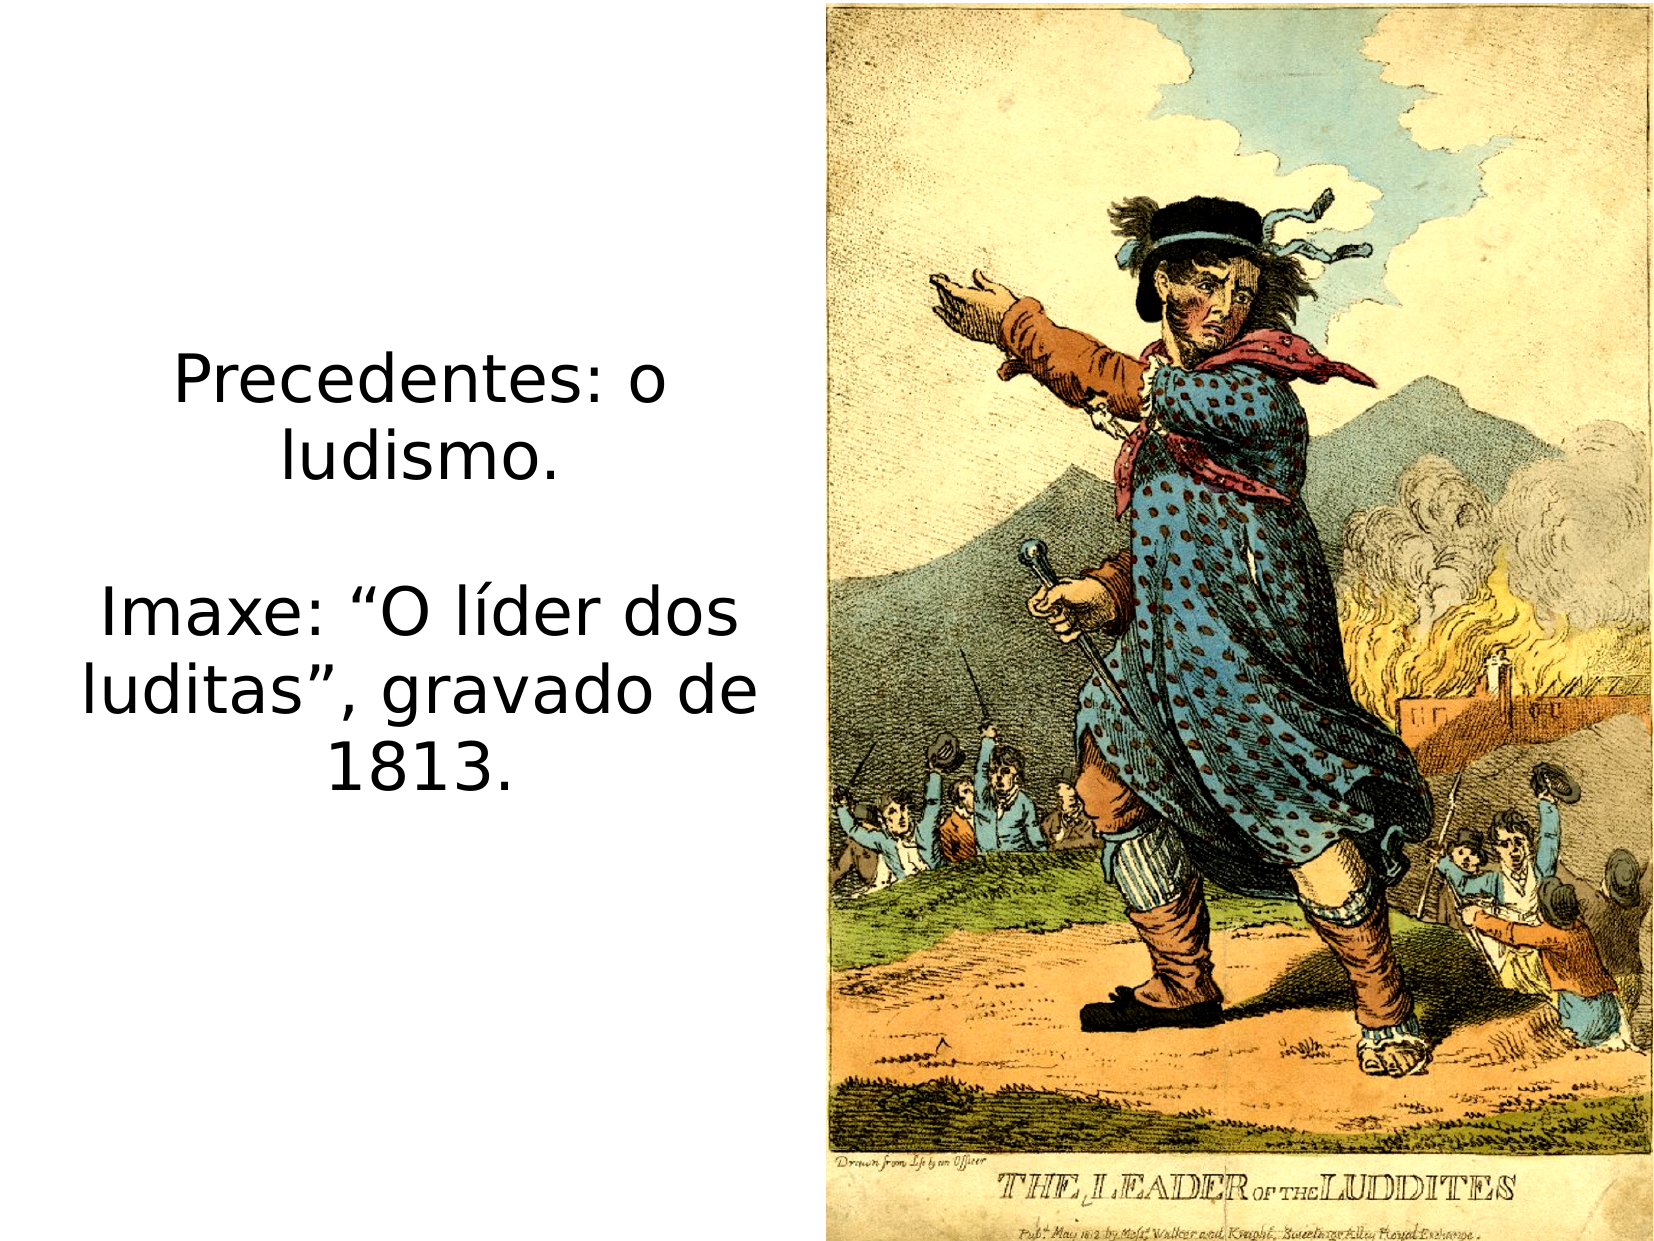

# Precedentes: o ludismo.
Imaxe: “O líder dos luditas”, gravado de 1813.